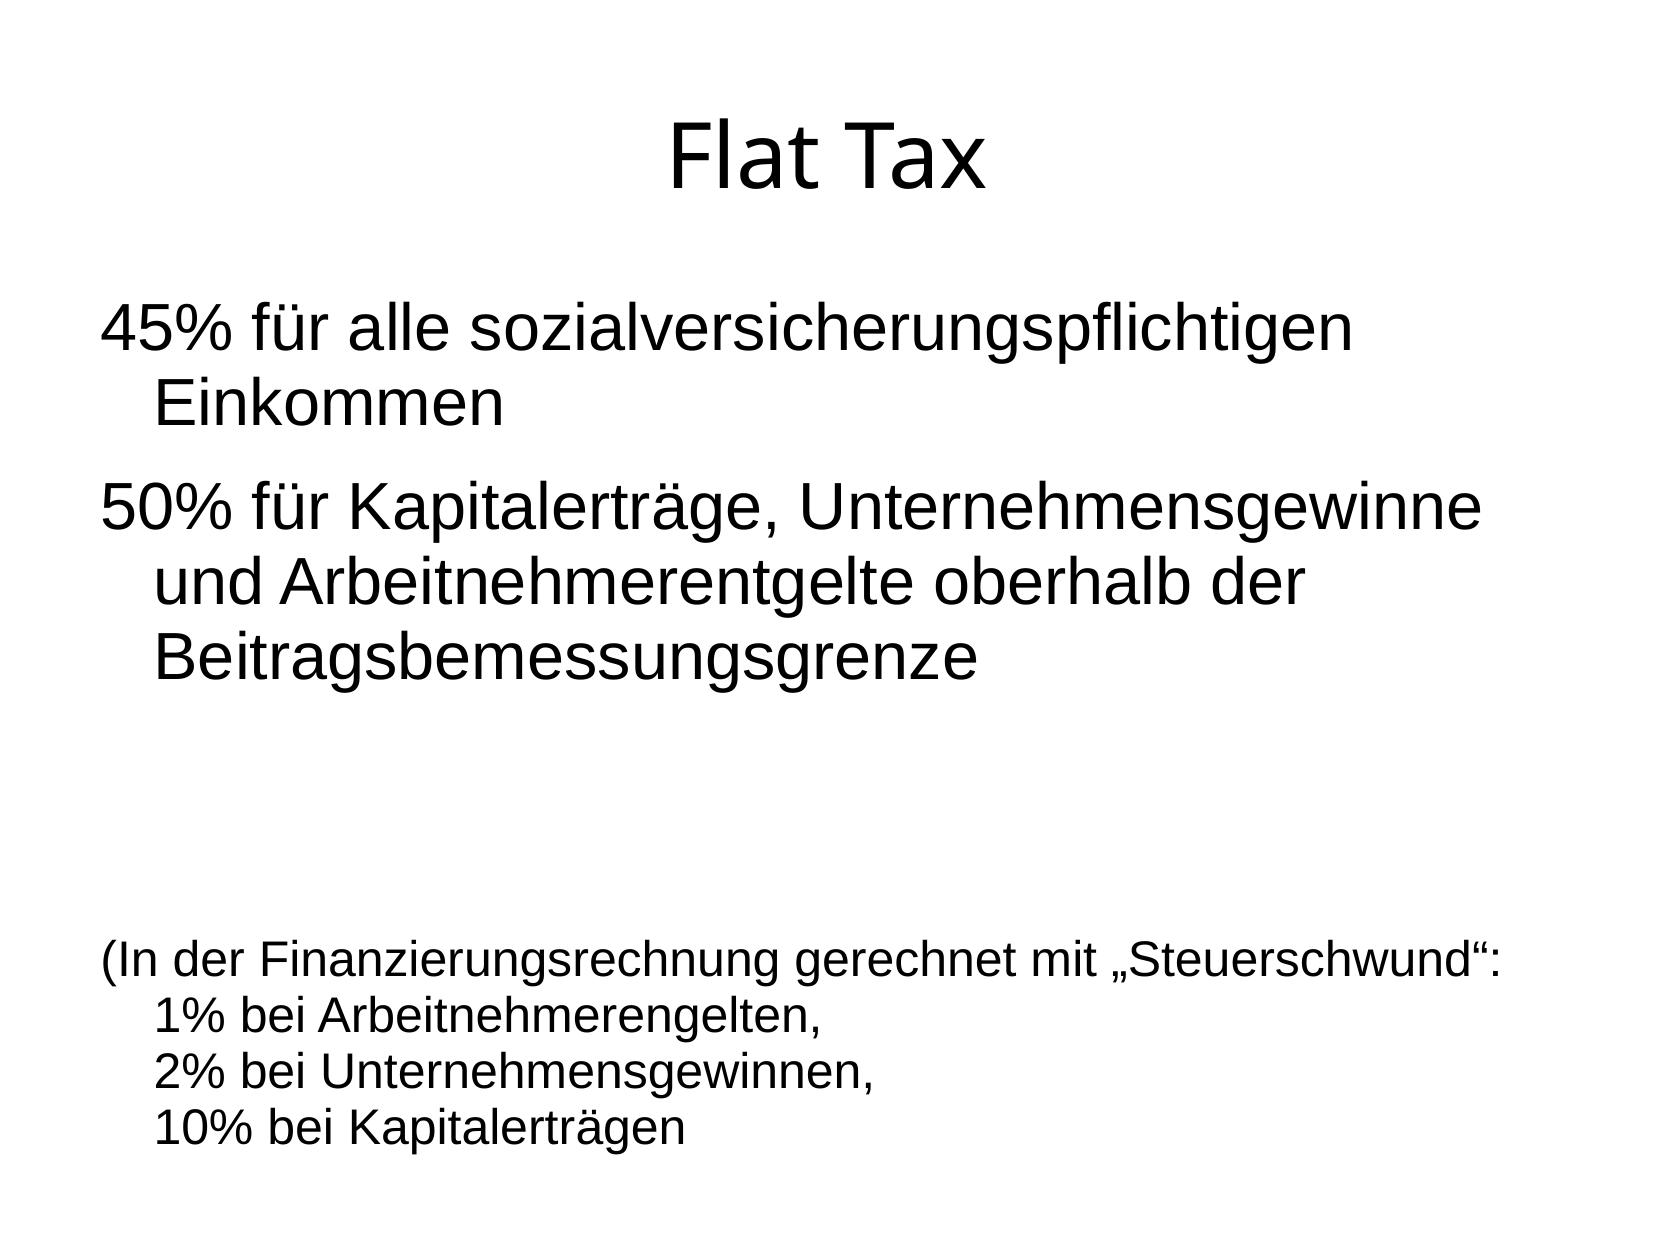

# Flat Tax
45% für alle sozialversicherungspflichtigen Einkommen
50% für Kapitalerträge, Unternehmensgewinne und Arbeitnehmerentgelte oberhalb der Beitragsbemessungsgrenze
(In der Finanzierungsrechnung gerechnet mit „Steuerschwund“:
1% bei Arbeitnehmerengelten,
2% bei Unternehmensgewinnen,
10% bei Kapitalerträgen